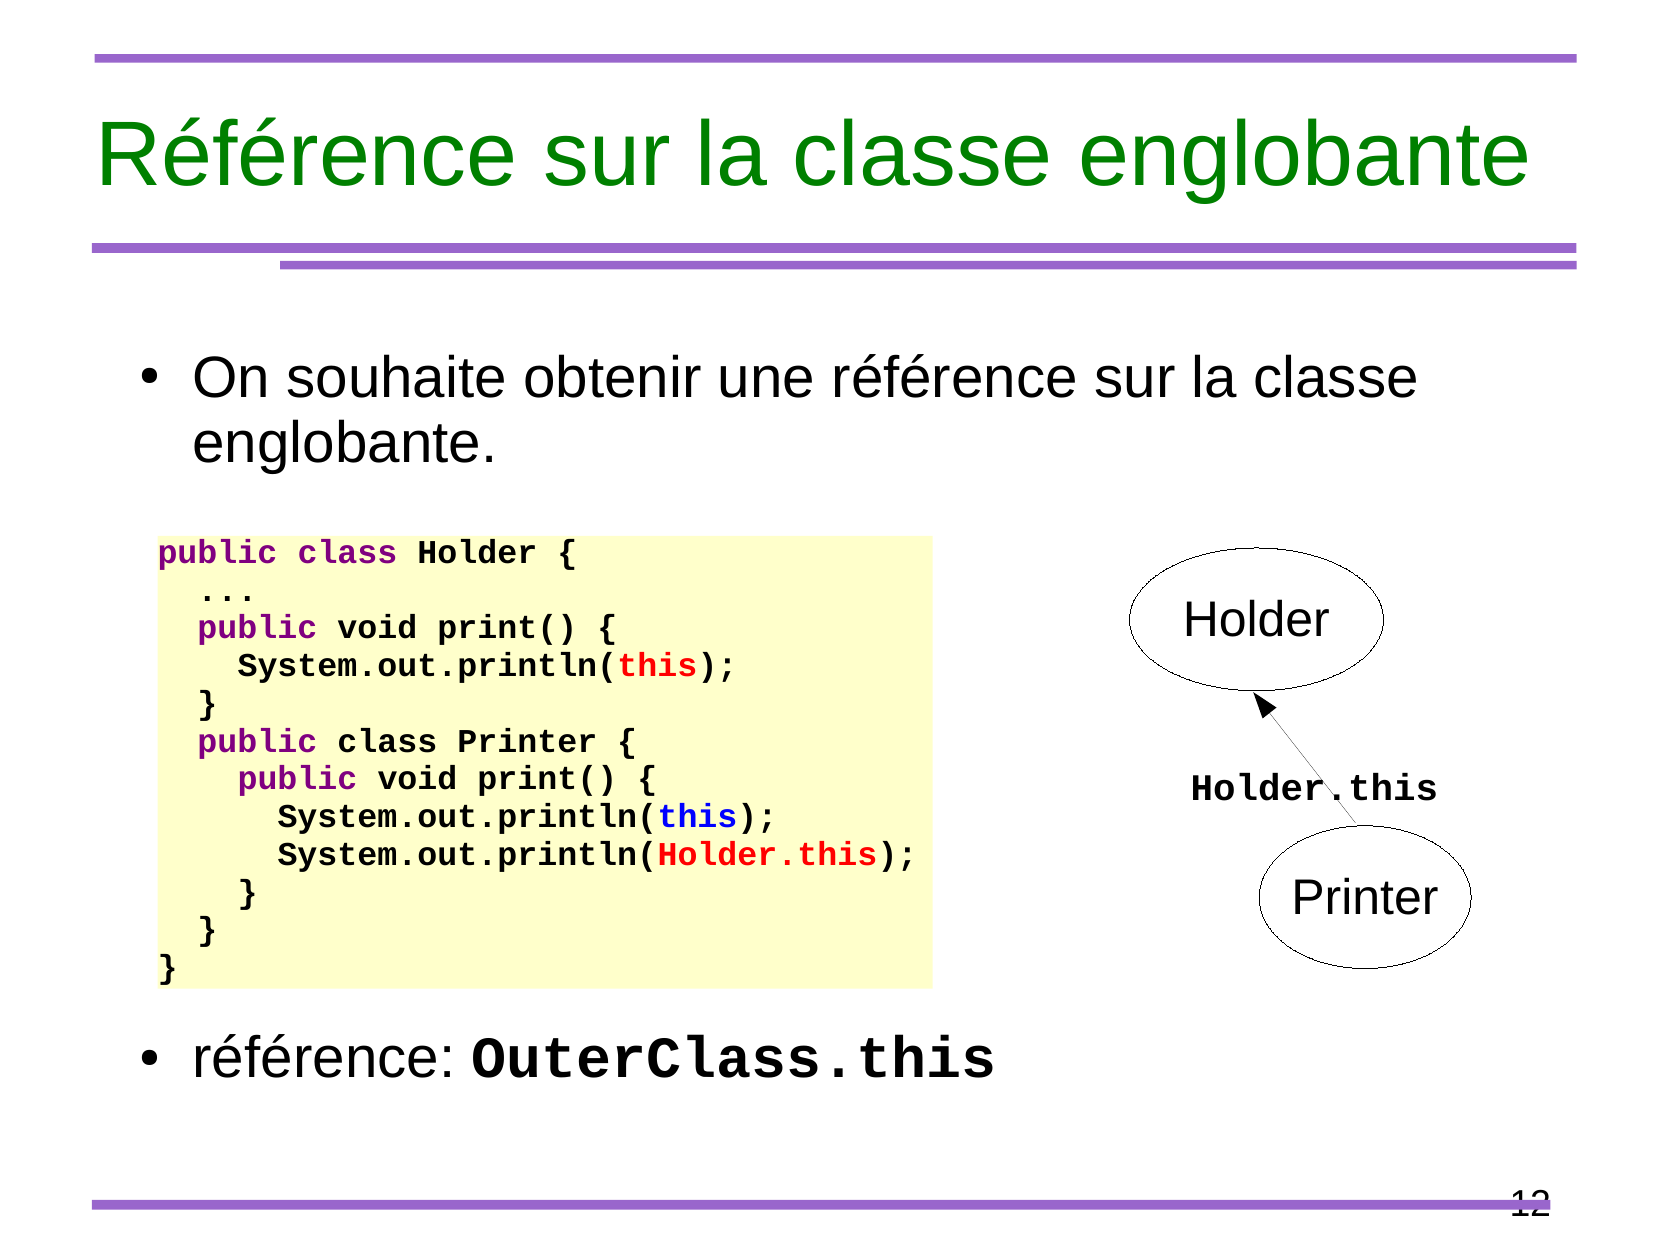

# Référence sur la classe englobante
On souhaite obtenir une référence sur la classe englobante.
référence: OuterClass.this
public class Holder {
 ...
 public void print() {
 System.out.println(this);
 }
 public class Printer {
 public void print() {
 System.out.println(this);
 System.out.println(Holder.this);
 }
 }
}
Holder
Holder.this
Printer